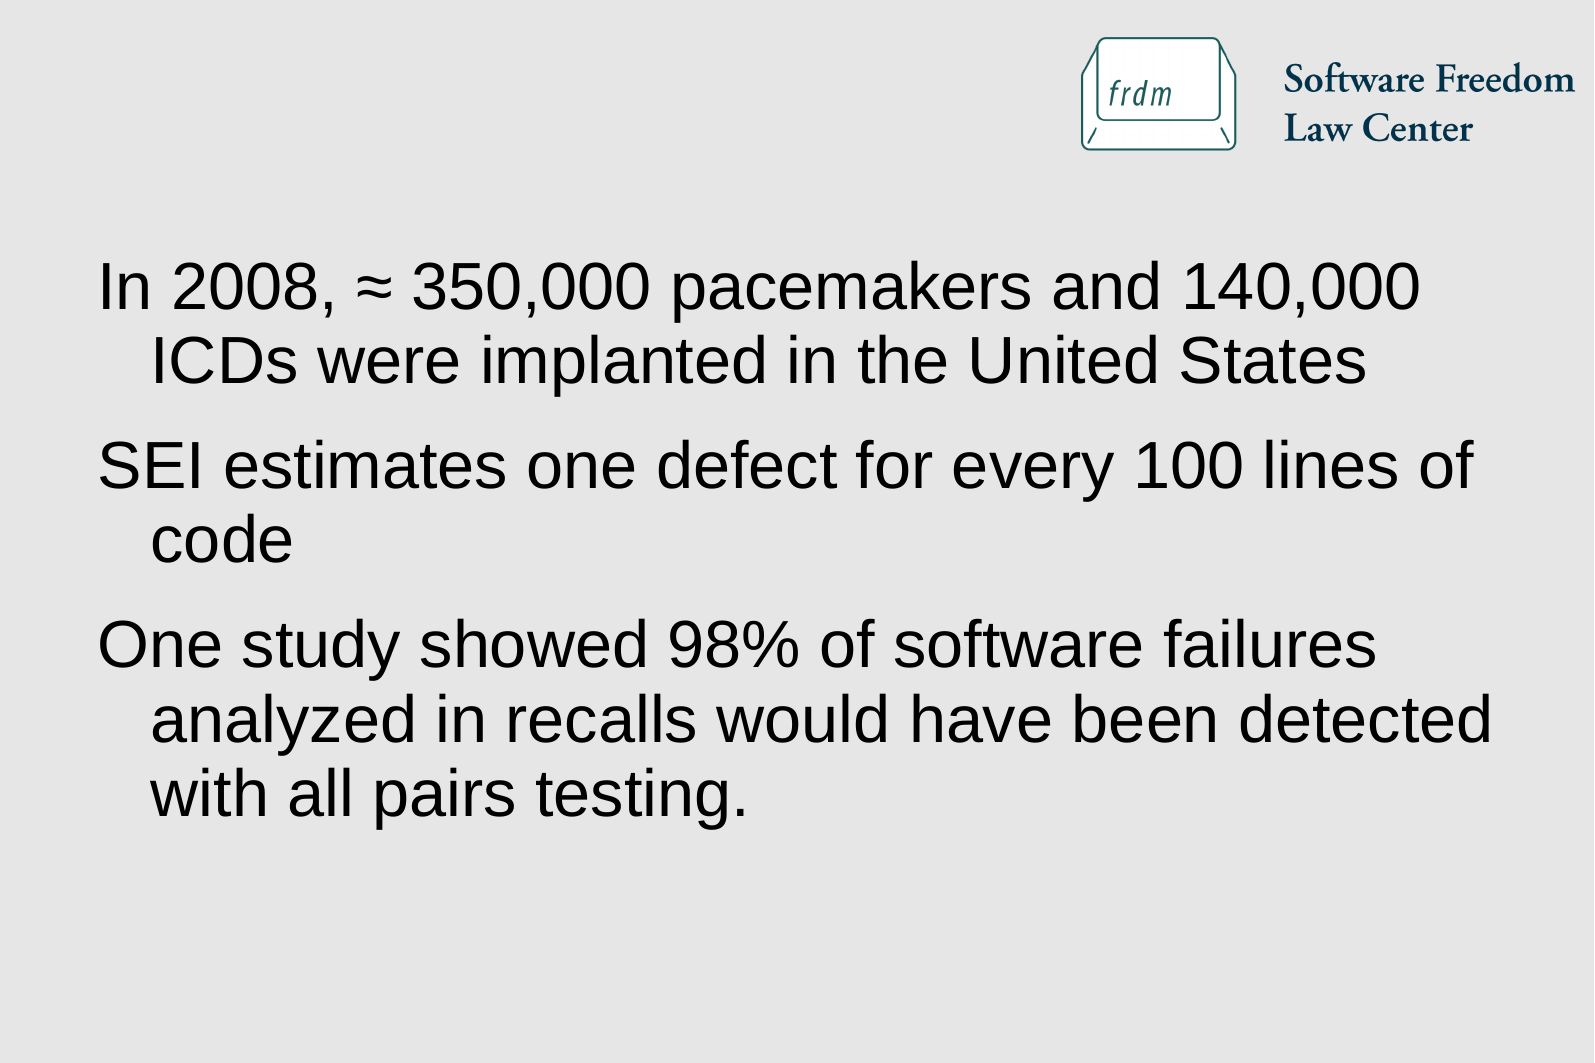

# In 2008, ≈ 350,000 pacemakers and 140,000 ICDs were implanted in the United States
SEI estimates one defect for every 100 lines of code
One study showed 98% of software failures analyzed in recalls would have been detected with all pairs testing.